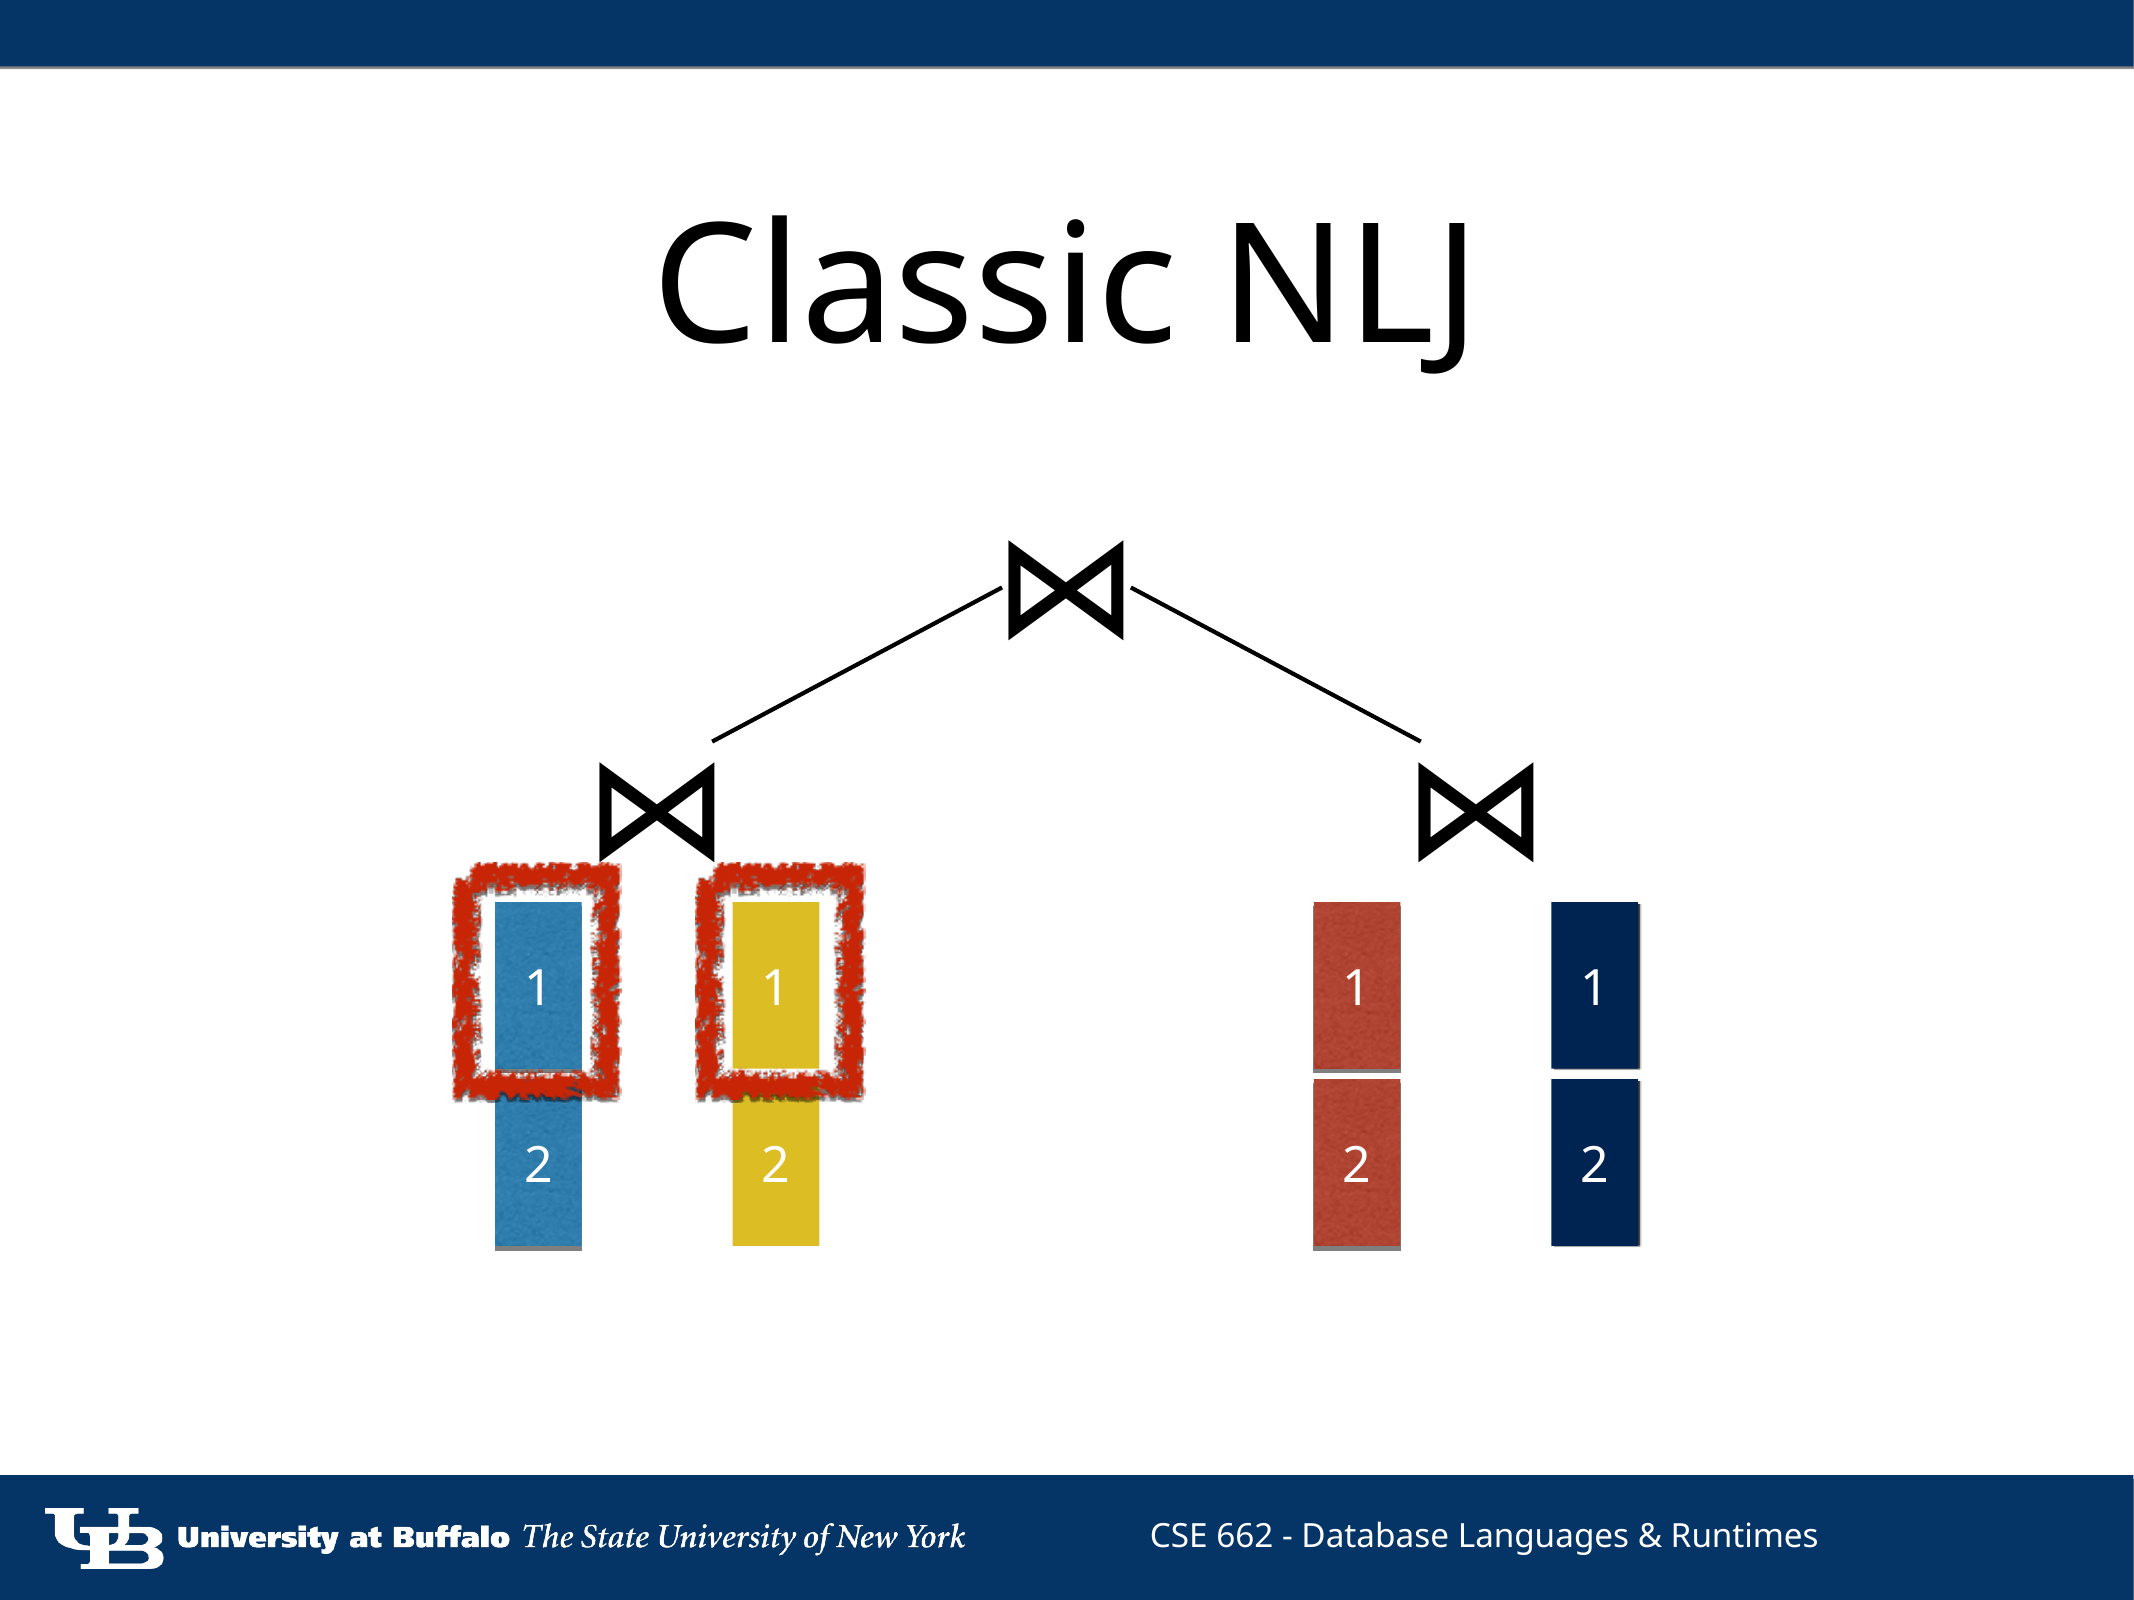

# Classic NLJ
⋈
⋈
⋈
1
2
1
2
1
2
1
2